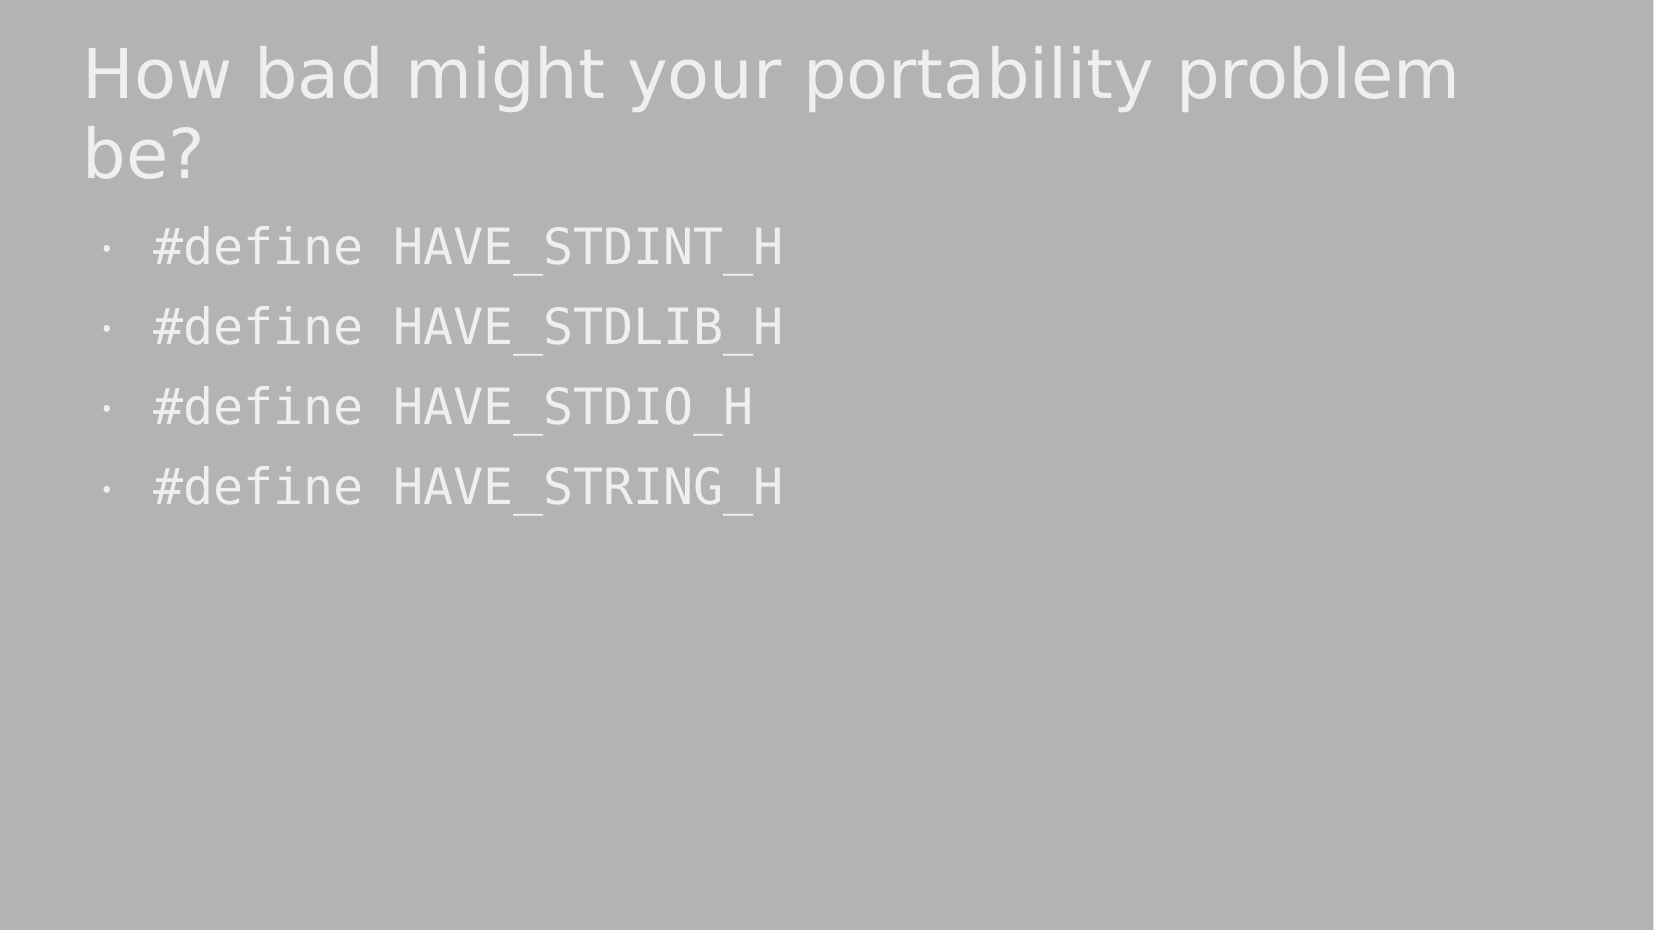

# How bad might your portability problem be?
#define HAVE_STDINT_H
#define HAVE_STDLIB_H
#define HAVE_STDIO_H
#define HAVE_STRING_H